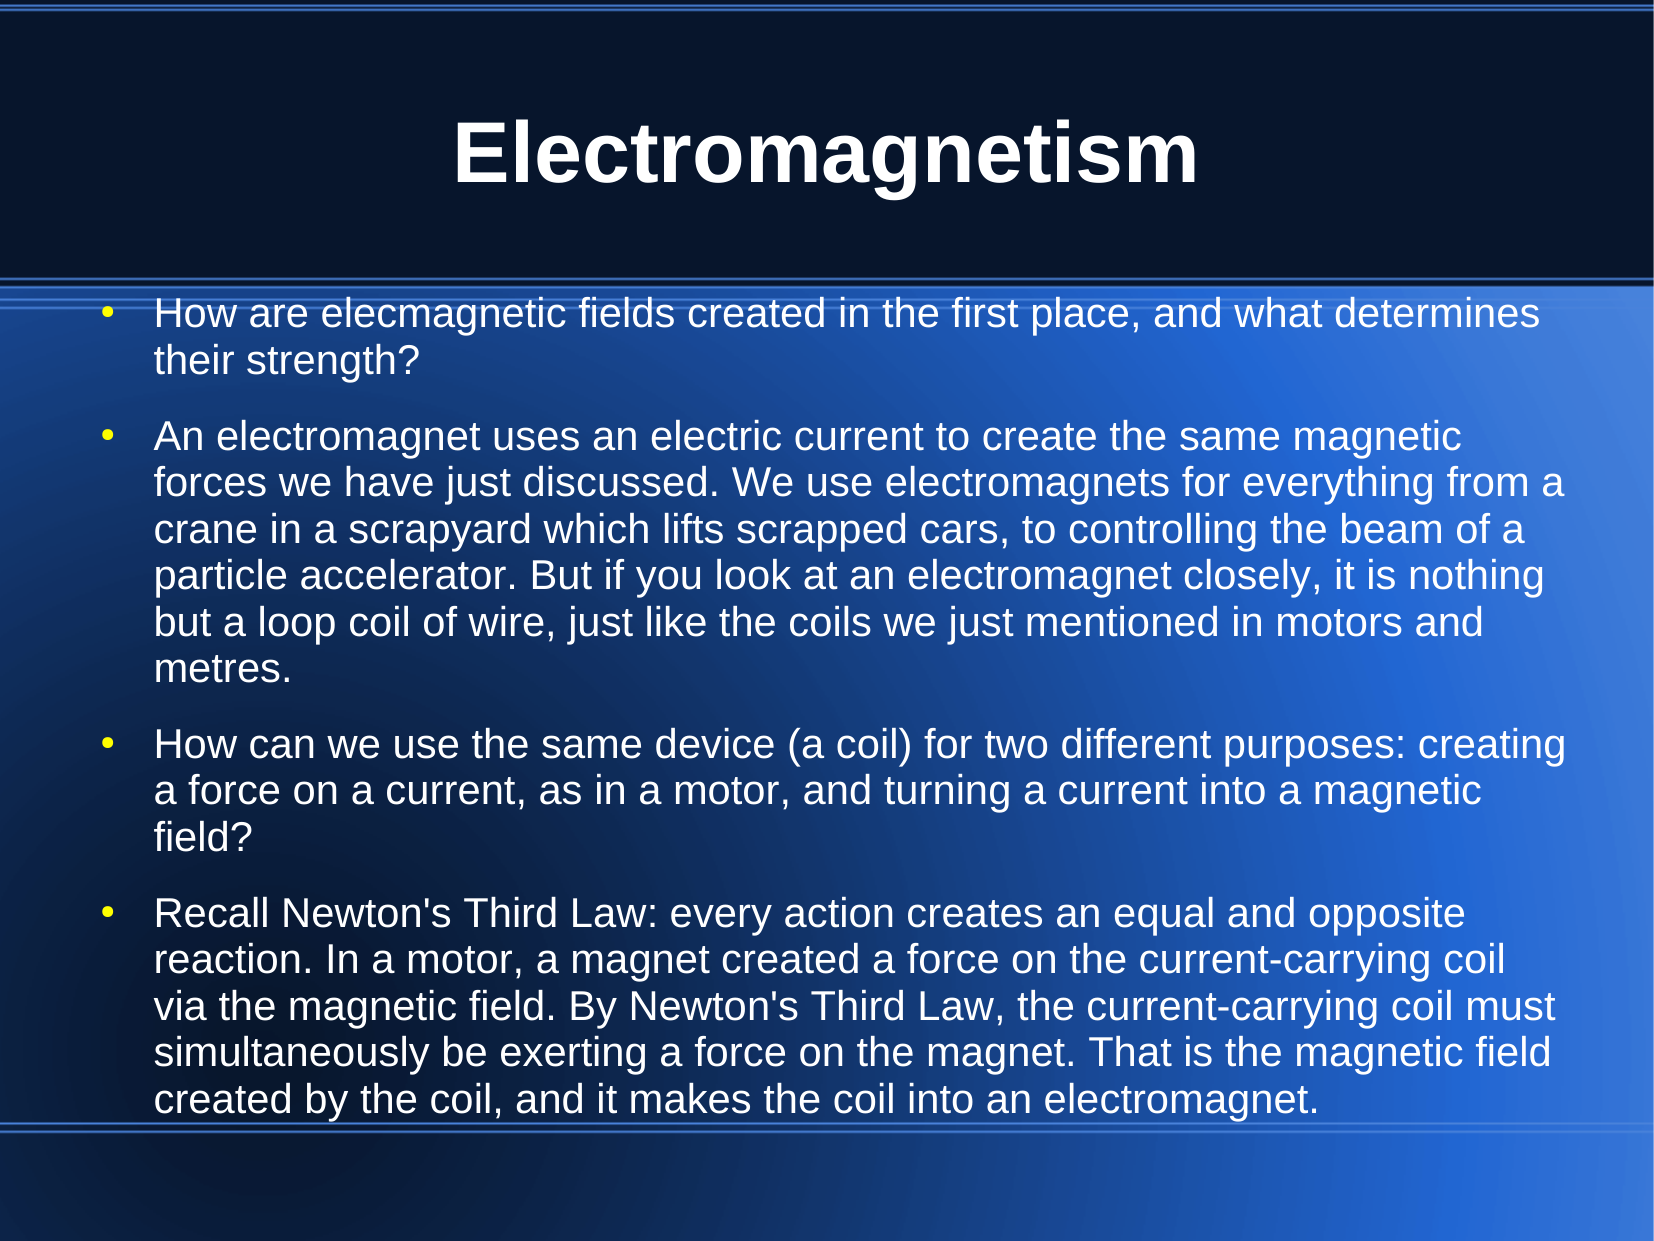

# Electromagnetism
How are elecmagnetic fields created in the first place, and what determines their strength?
An electromagnet uses an electric current to create the same magnetic forces we have just discussed. We use electromagnets for everything from a crane in a scrapyard which lifts scrapped cars, to controlling the beam of a particle accelerator. But if you look at an electromagnet closely, it is nothing but a loop coil of wire, just like the coils we just mentioned in motors and metres.
How can we use the same device (a coil) for two different purposes: creating a force on a current, as in a motor, and turning a current into a magnetic field?
Recall Newton's Third Law: every action creates an equal and opposite reaction. In a motor, a magnet created a force on the current-carrying coil via the magnetic field. By Newton's Third Law, the current-carrying coil must simultaneously be exerting a force on the magnet. That is the magnetic field created by the coil, and it makes the coil into an electromagnet.